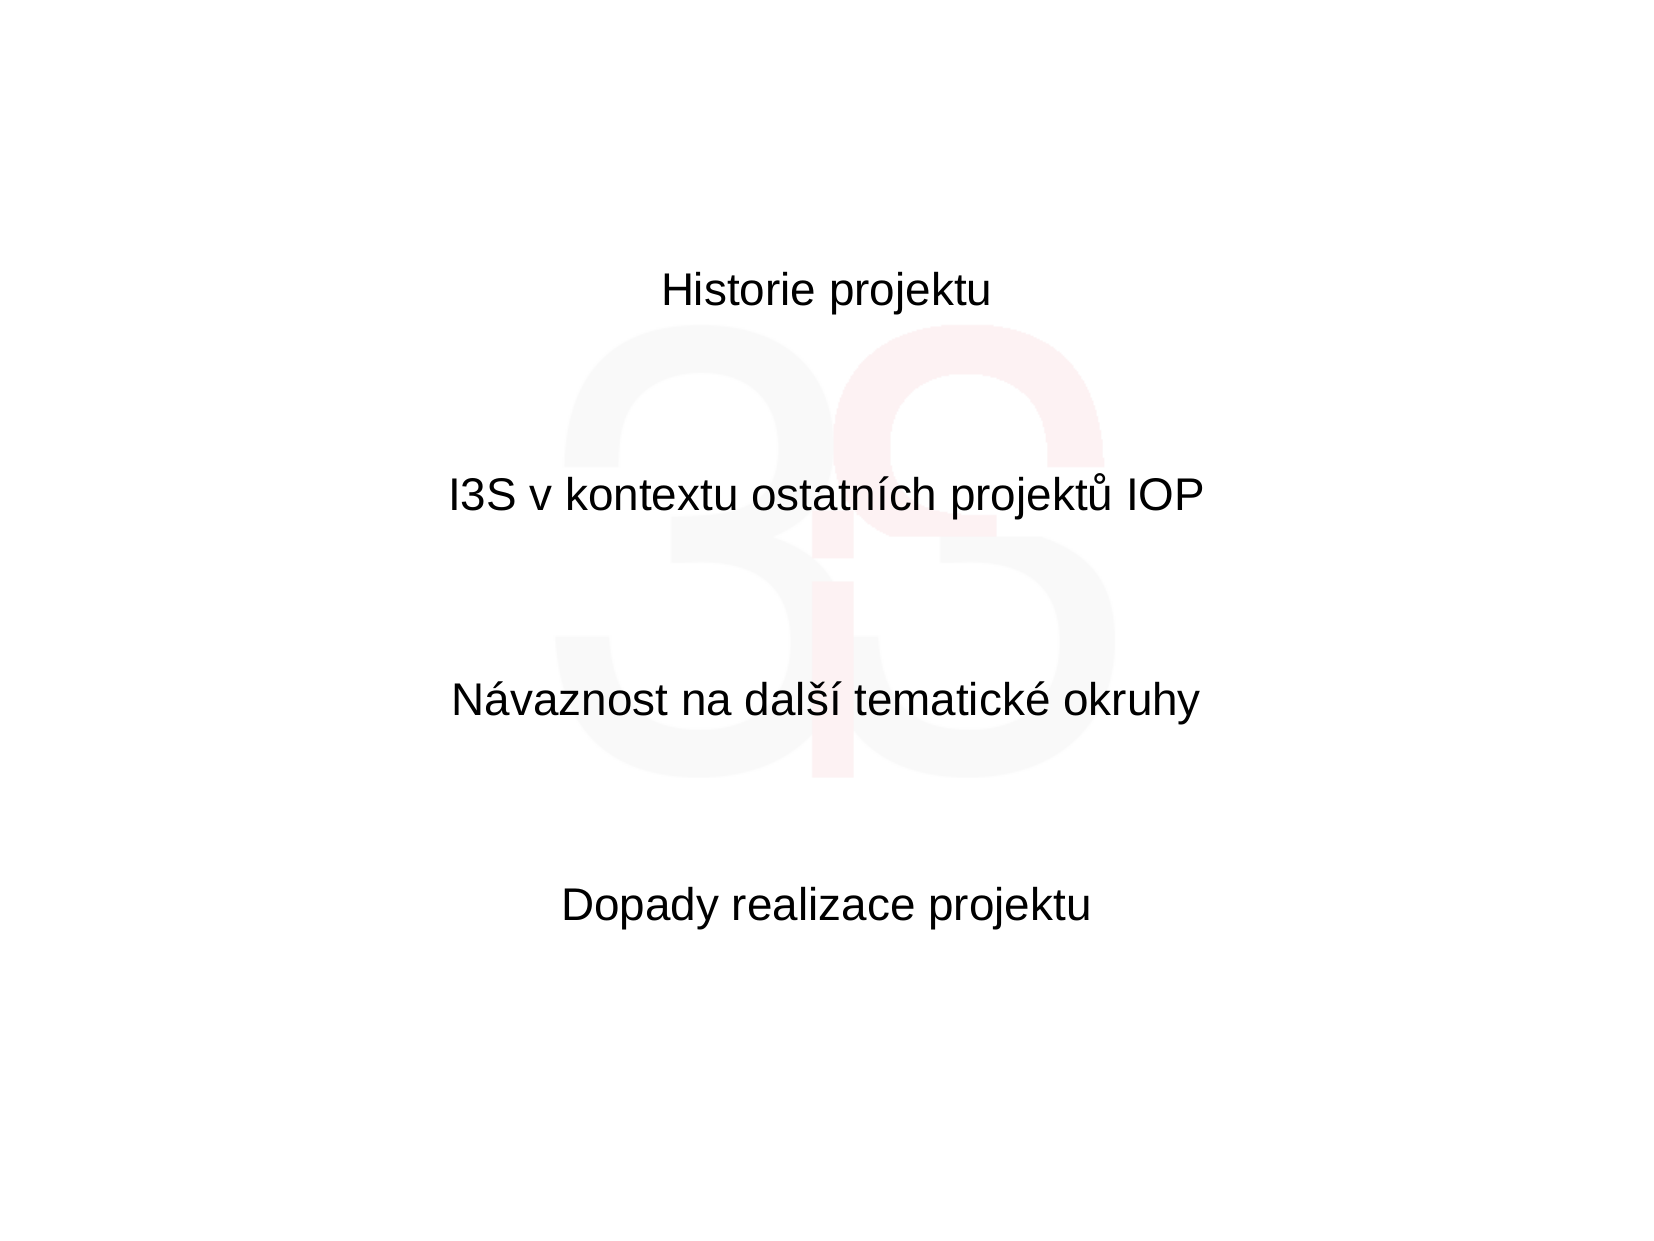

Historie projektu
I3S v kontextu ostatních projektů IOP
Návaznost na další tematické okruhy
Dopady realizace projektu